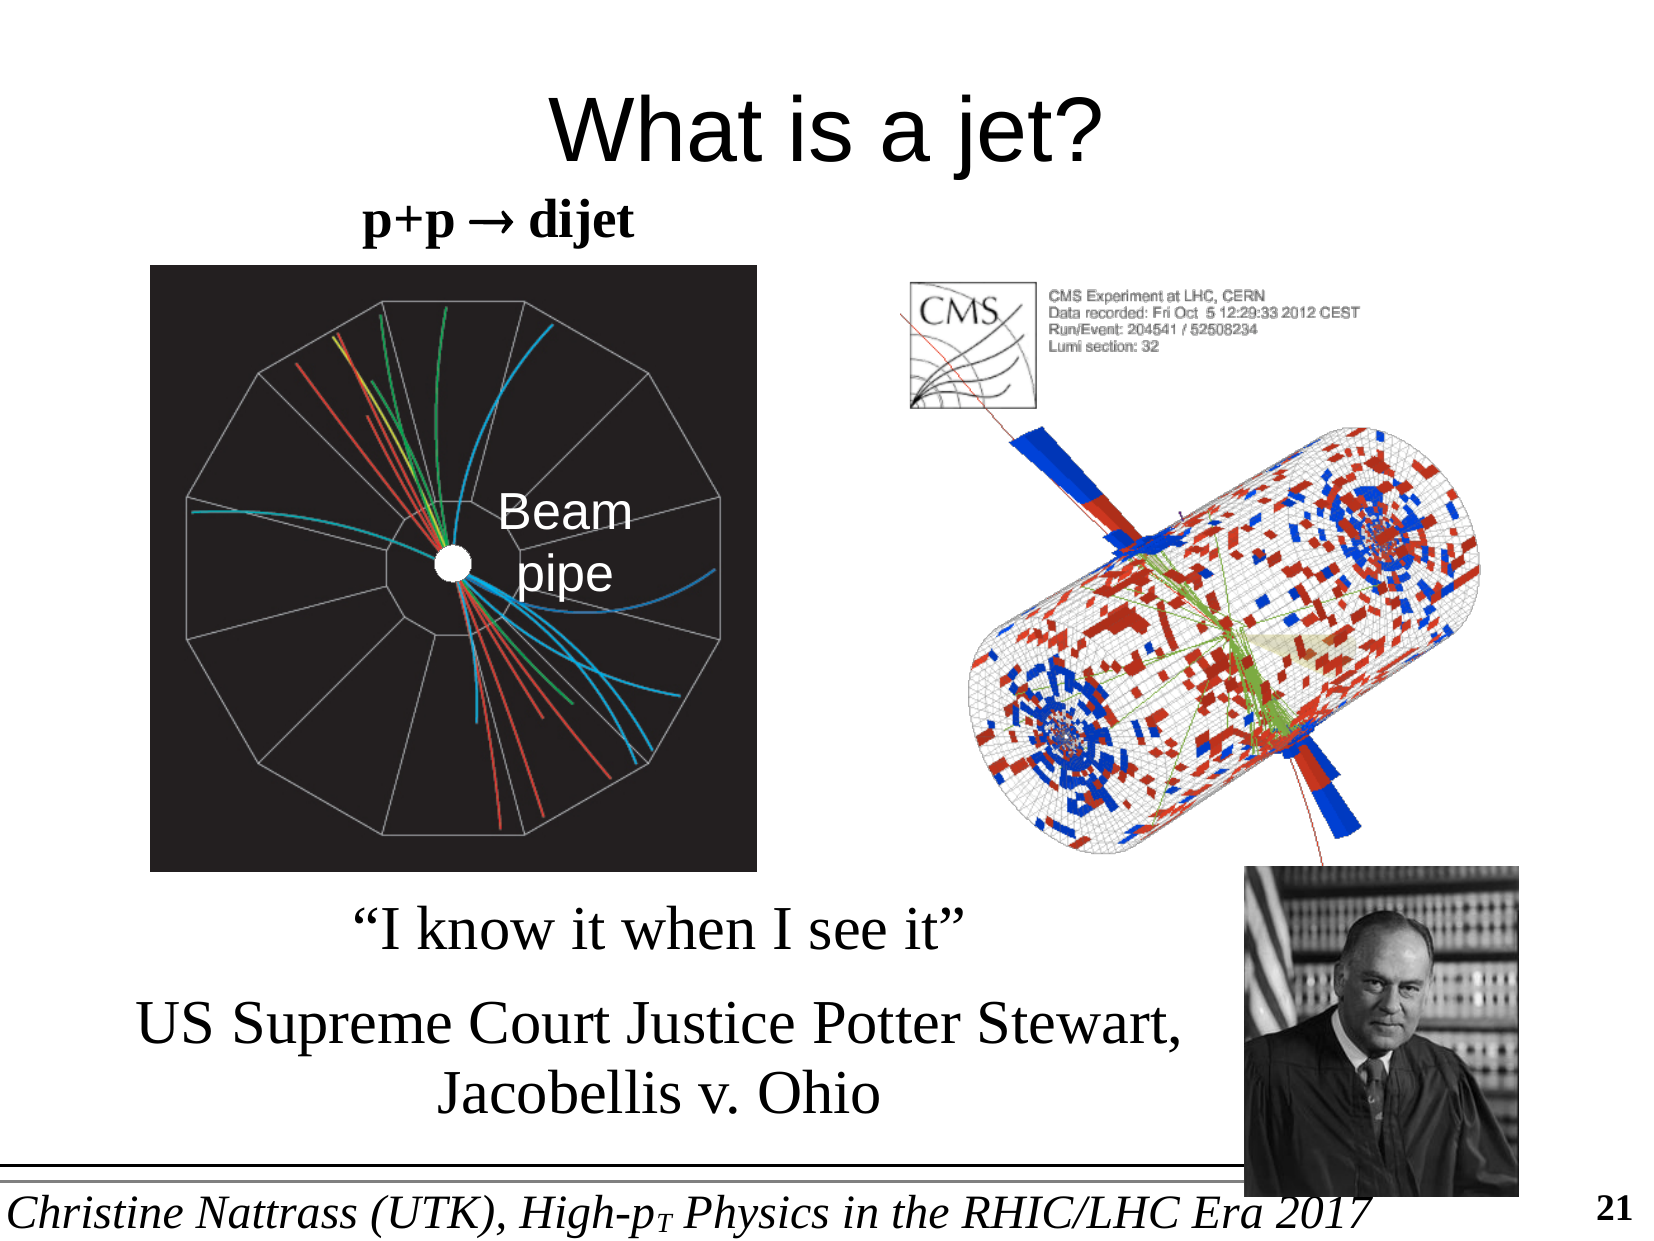

# What is a jet?
p+p  dijet
Beam pipe
“I know it when I see it”
US Supreme Court Justice Potter Stewart, Jacobellis v. Ohio